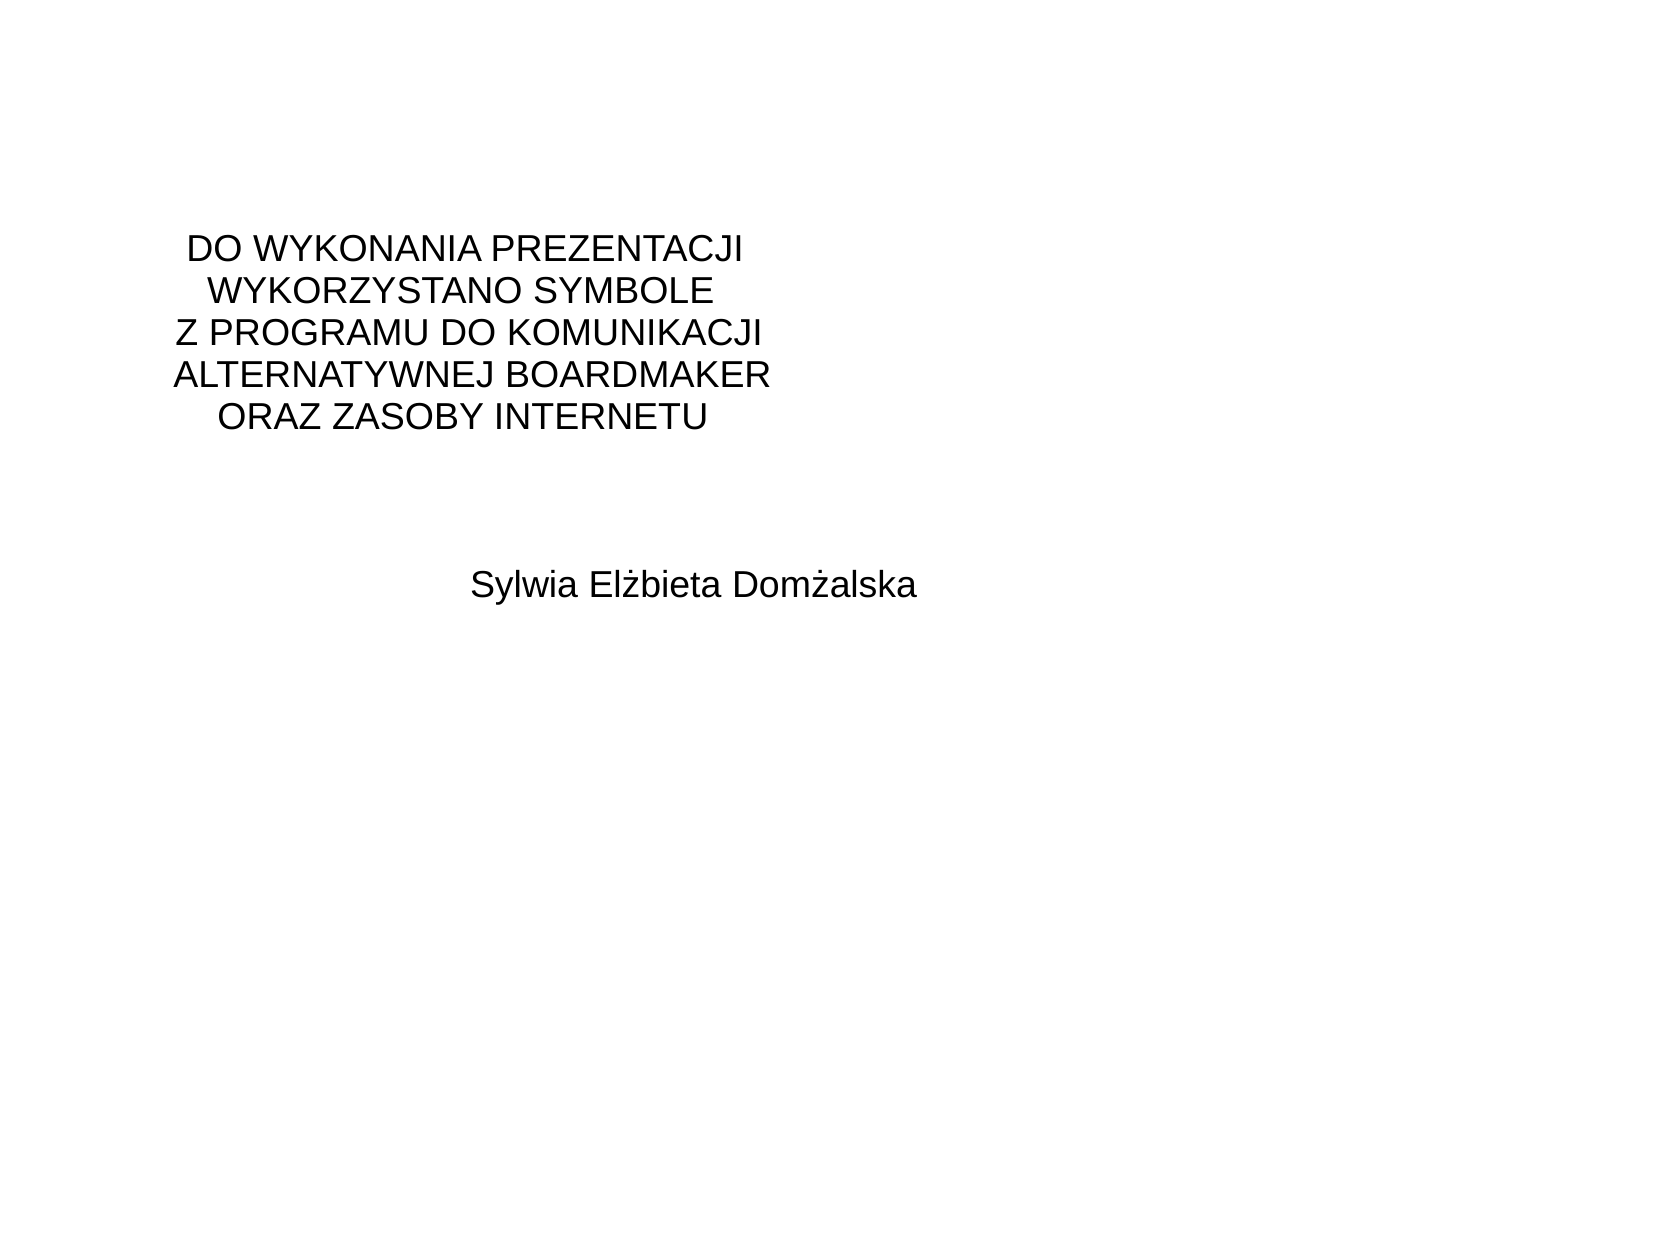

#
 DO WYKONANIA PREZENTACJI
 WYKORZYSTANO SYMBOLE
 Z PROGRAMU DO KOMUNIKACJI
 ALTERNATYWNEJ BOARDMAKER
 ORAZ ZASOBY INTERNETU
 Sylwia Elżbieta Domżalska